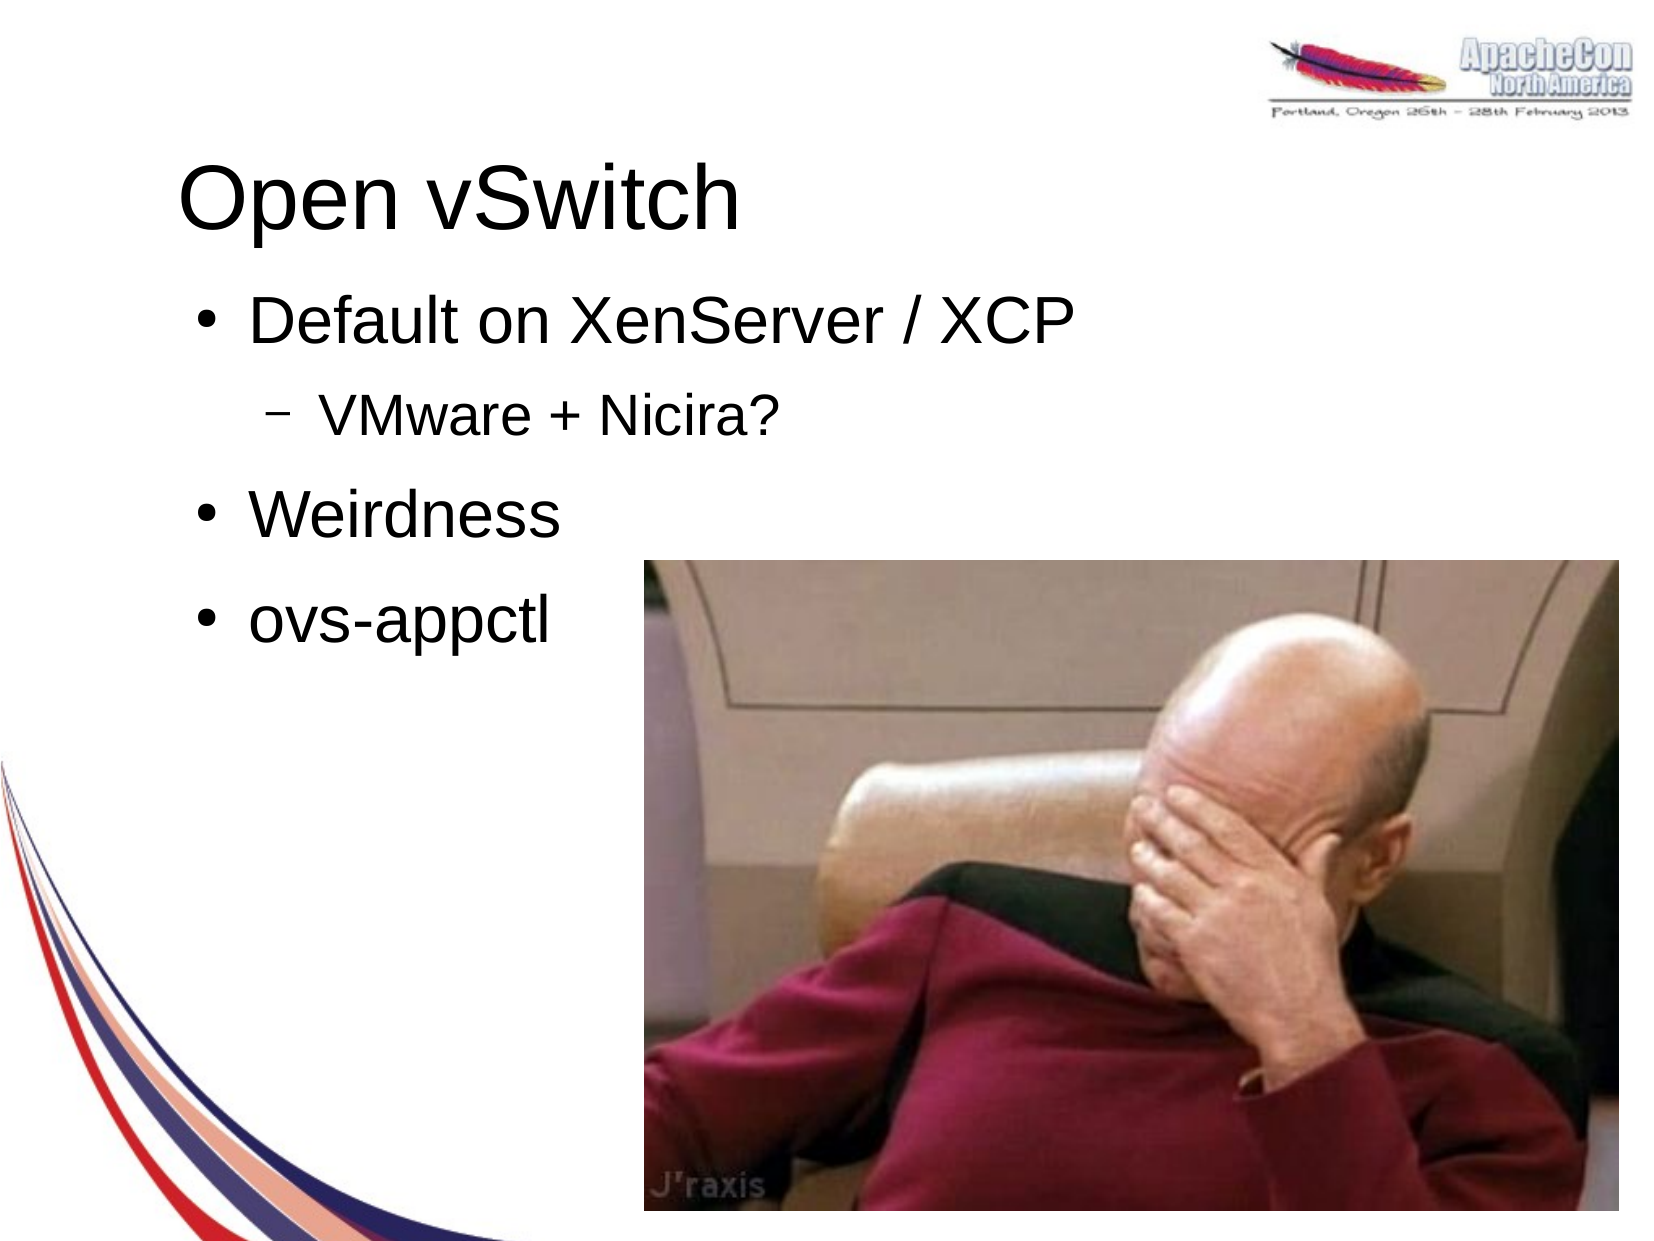

# Open vSwitch
Default on XenServer / XCP
VMware + Nicira?
Weirdness
ovs-appctl